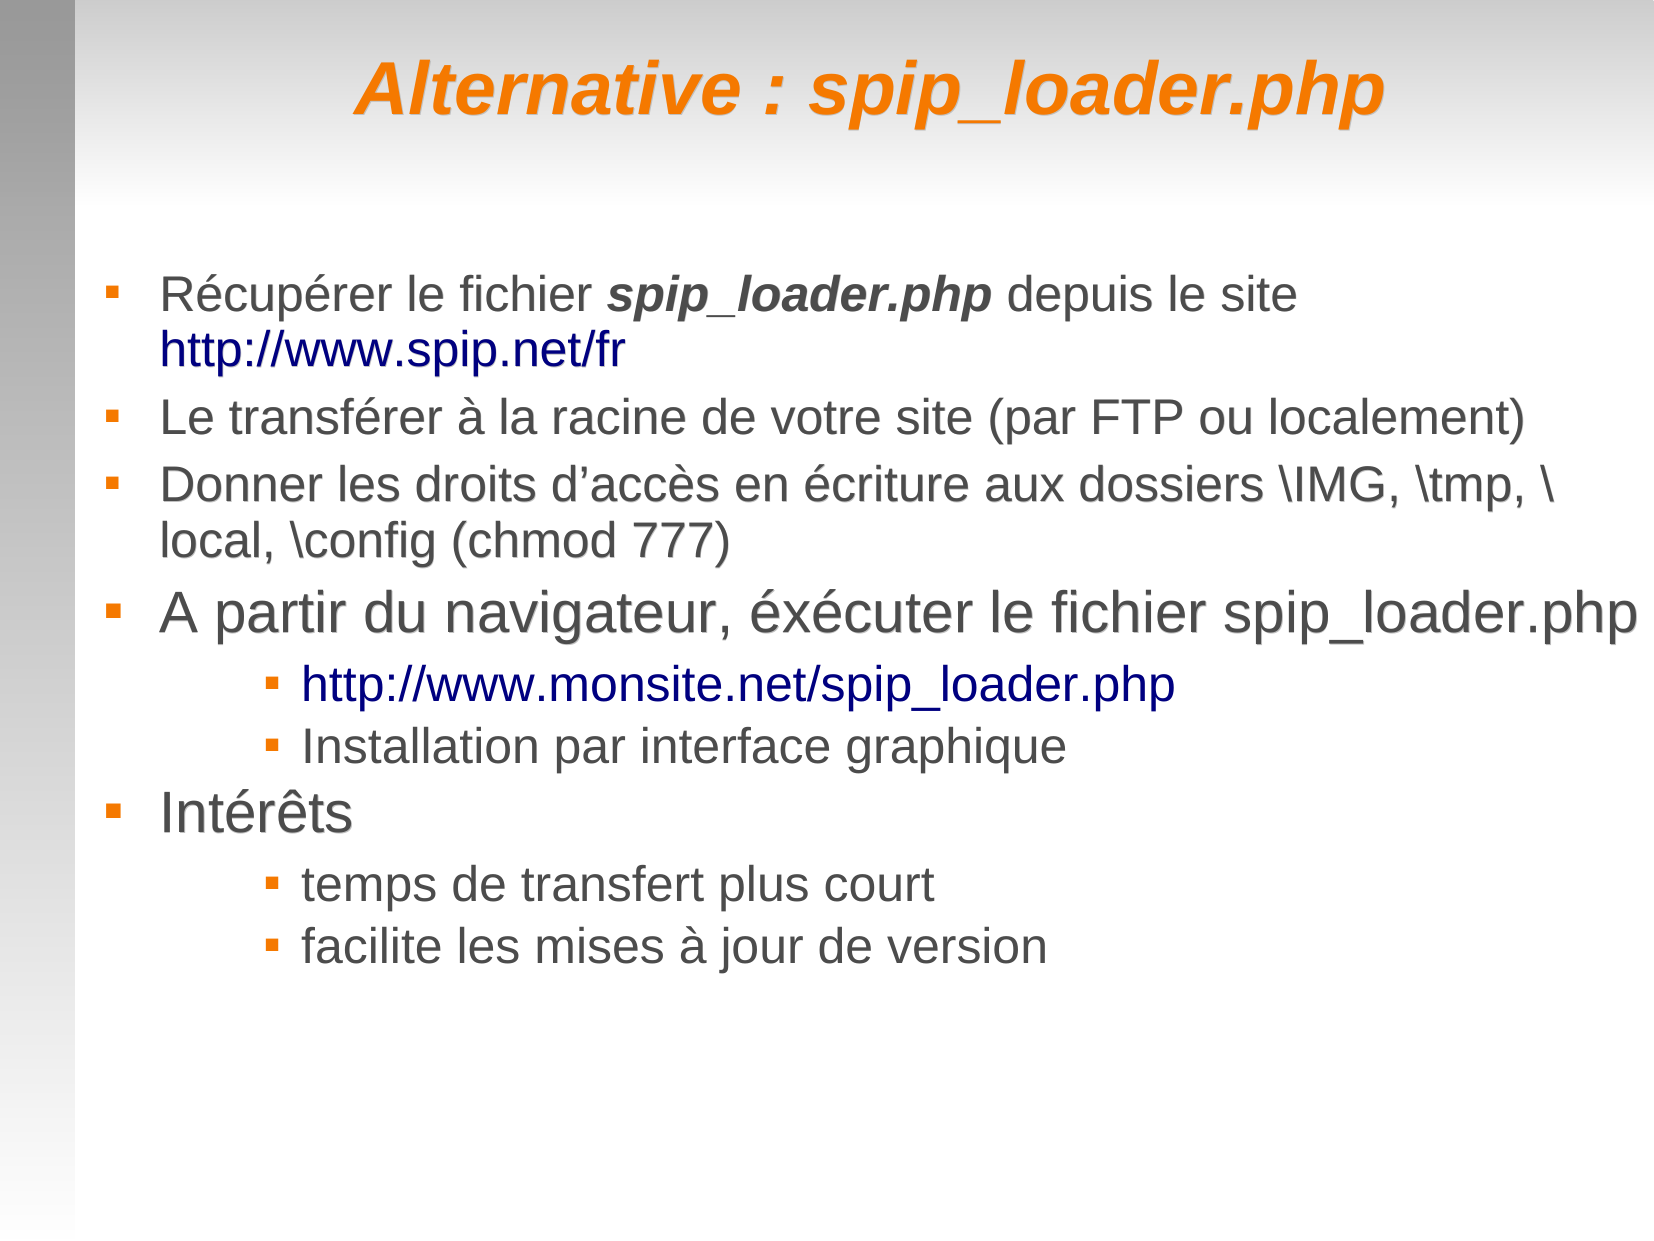

# Alternative : spip_loader.php
Récupérer le fichier spip_loader.php depuis le site http://www.spip.net/fr
Le transférer à la racine de votre site (par FTP ou localement)
Donner les droits d’accès en écriture aux dossiers \IMG, \tmp, \local, \config (chmod 777)
A partir du navigateur, éxécuter le fichier spip_loader.php
http://www.monsite.net/spip_loader.php
Installation par interface graphique
Intérêts
temps de transfert plus court
facilite les mises à jour de version